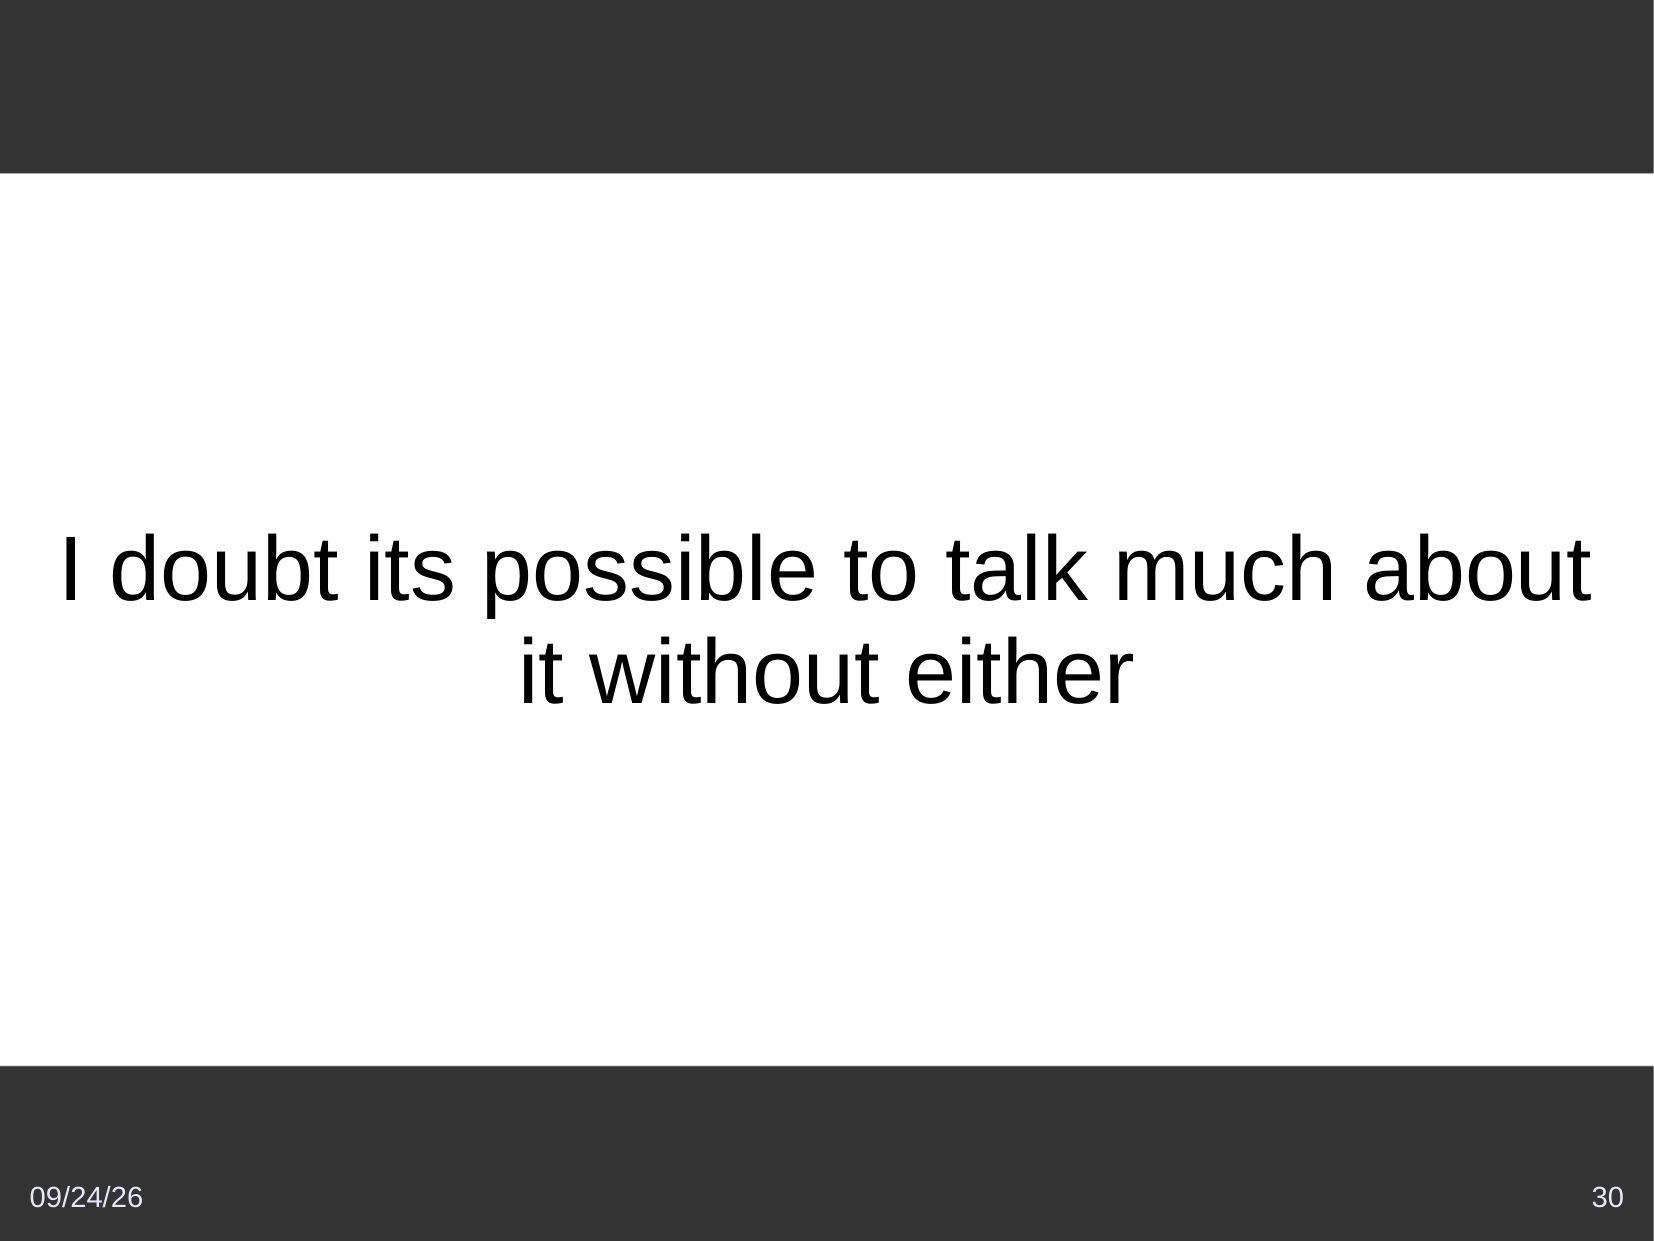

#
I doubt its possible to talk much about it without either
30